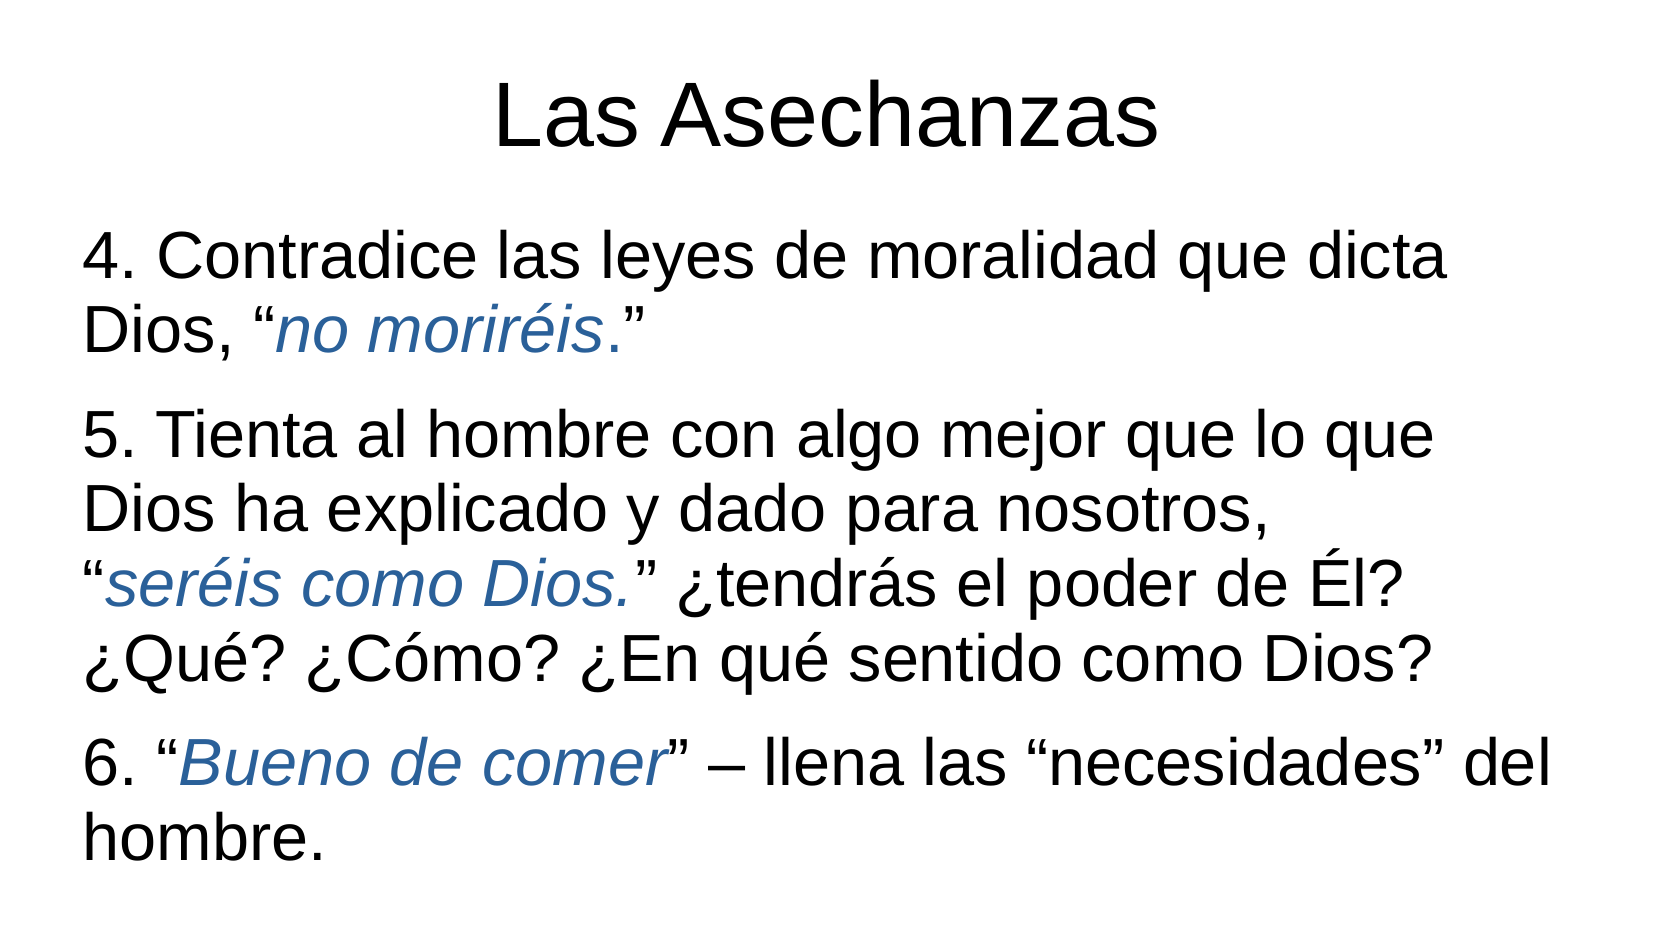

# Las Asechanzas
4. Contradice las leyes de moralidad que dicta Dios, “no moriréis.”
5. Tienta al hombre con algo mejor que lo que Dios ha explicado y dado para nosotros,
“seréis como Dios.” ¿tendrás el poder de Él? ¿Qué? ¿Cómo? ¿En qué sentido como Dios?
6. “Bueno de comer” – llena las “necesidades” del hombre.